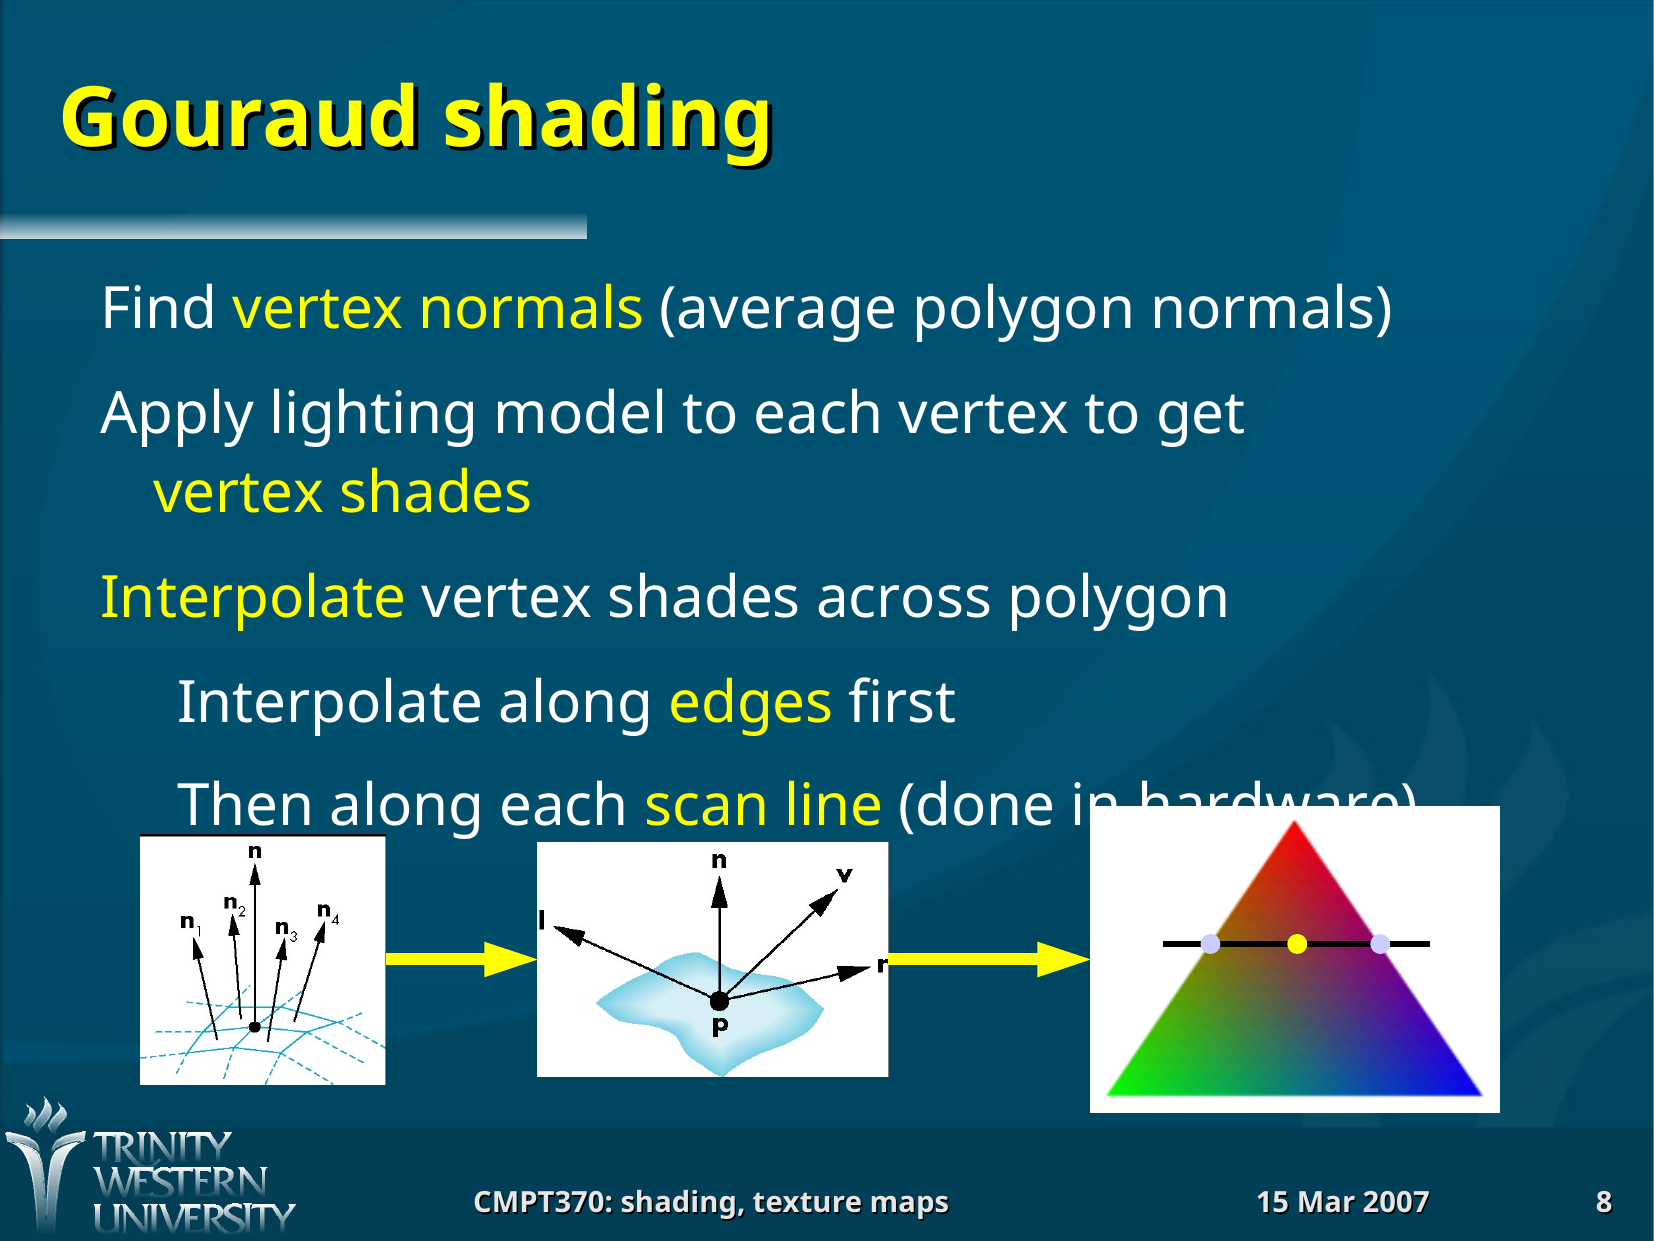

# Gouraud shading
Find vertex normals (average polygon normals)
Apply lighting model to each vertex to get
vertex shades
Interpolate vertex shades across polygon
Interpolate along edges first
Then along each scan line (done in hardware)
CMPT370: shading, texture maps
15 Mar 2007
8